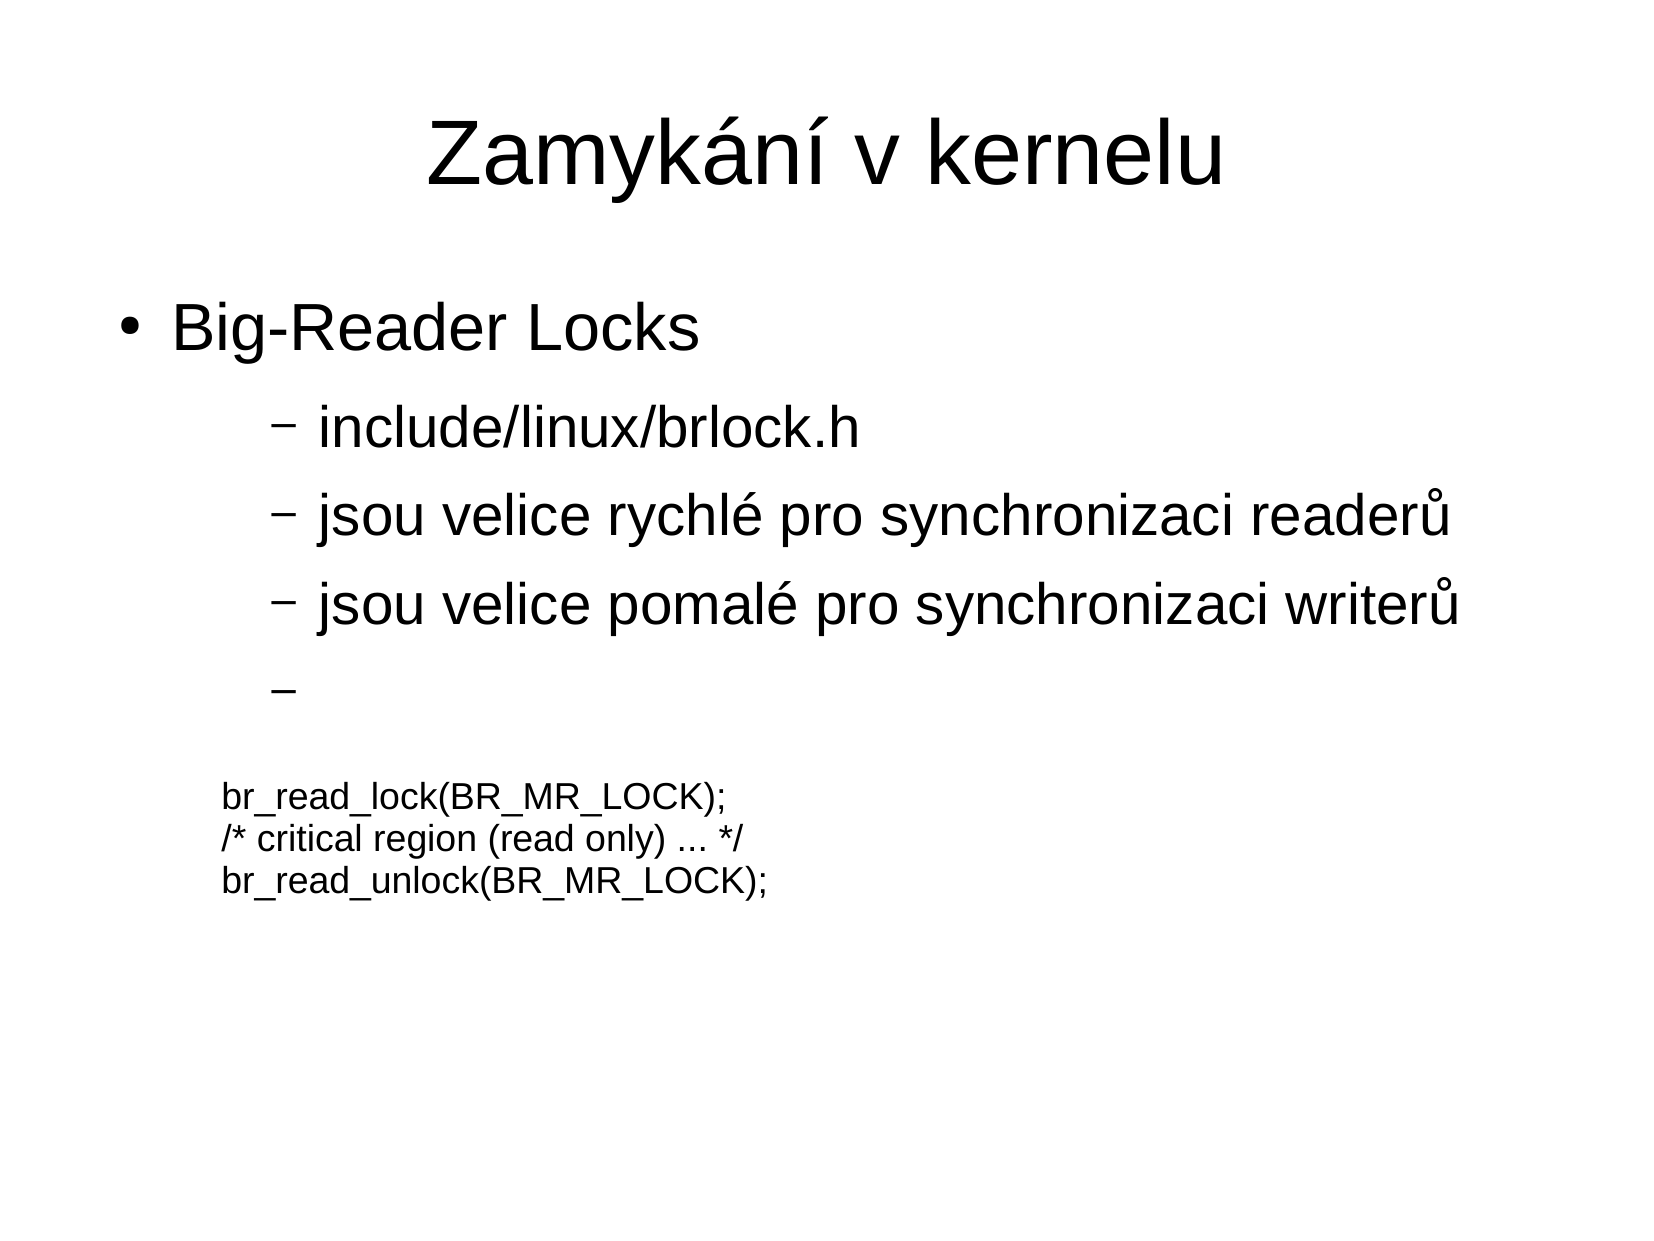

# Zamykání v kernelu
Big-Reader Locks
include/linux/brlock.h
jsou velice rychlé pro synchronizaci readerů
jsou velice pomalé pro synchronizaci writerů
br_read_lock(BR_MR_LOCK);
/* critical region (read only) ... */
br_read_unlock(BR_MR_LOCK);